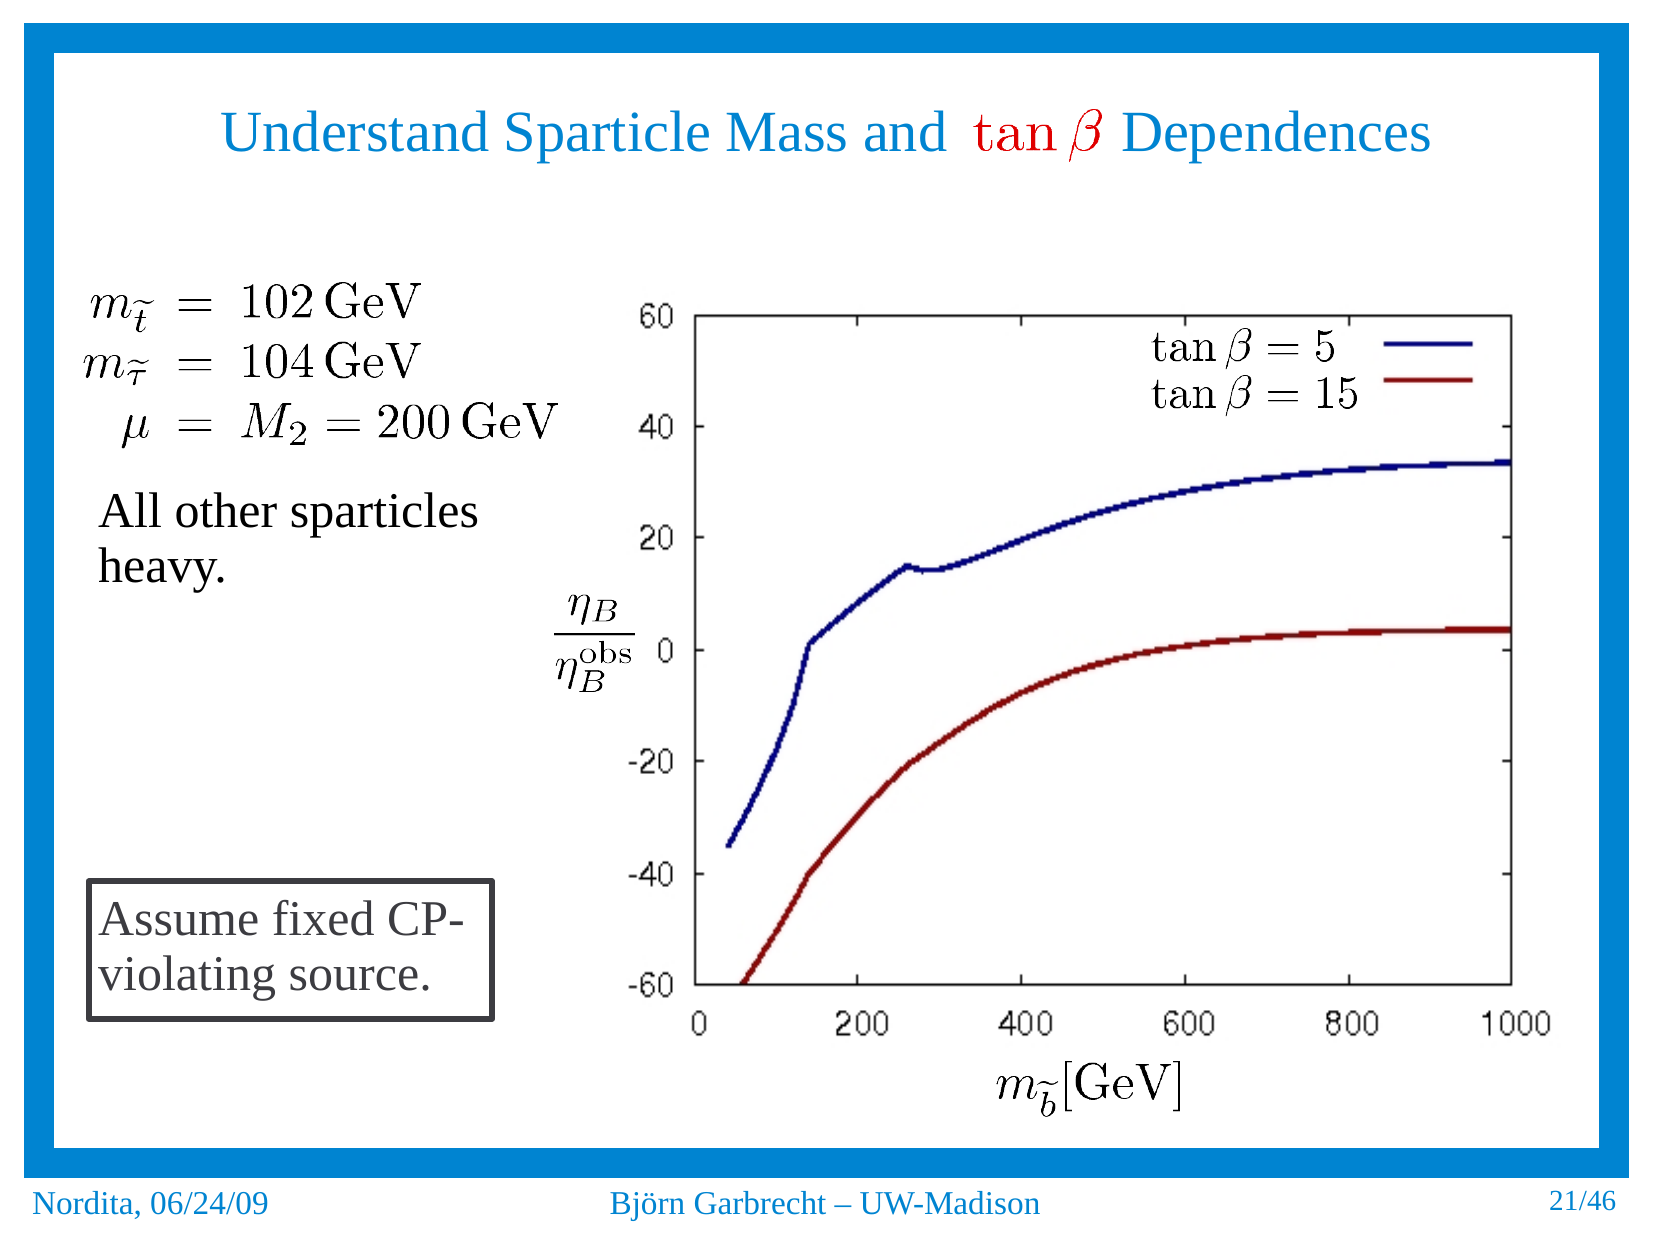

# Understand Sparticle Mass and Dependences
All other sparticles heavy.
Assume fixed CP-violating source.
Björn Garbrecht – UW-Madison
21